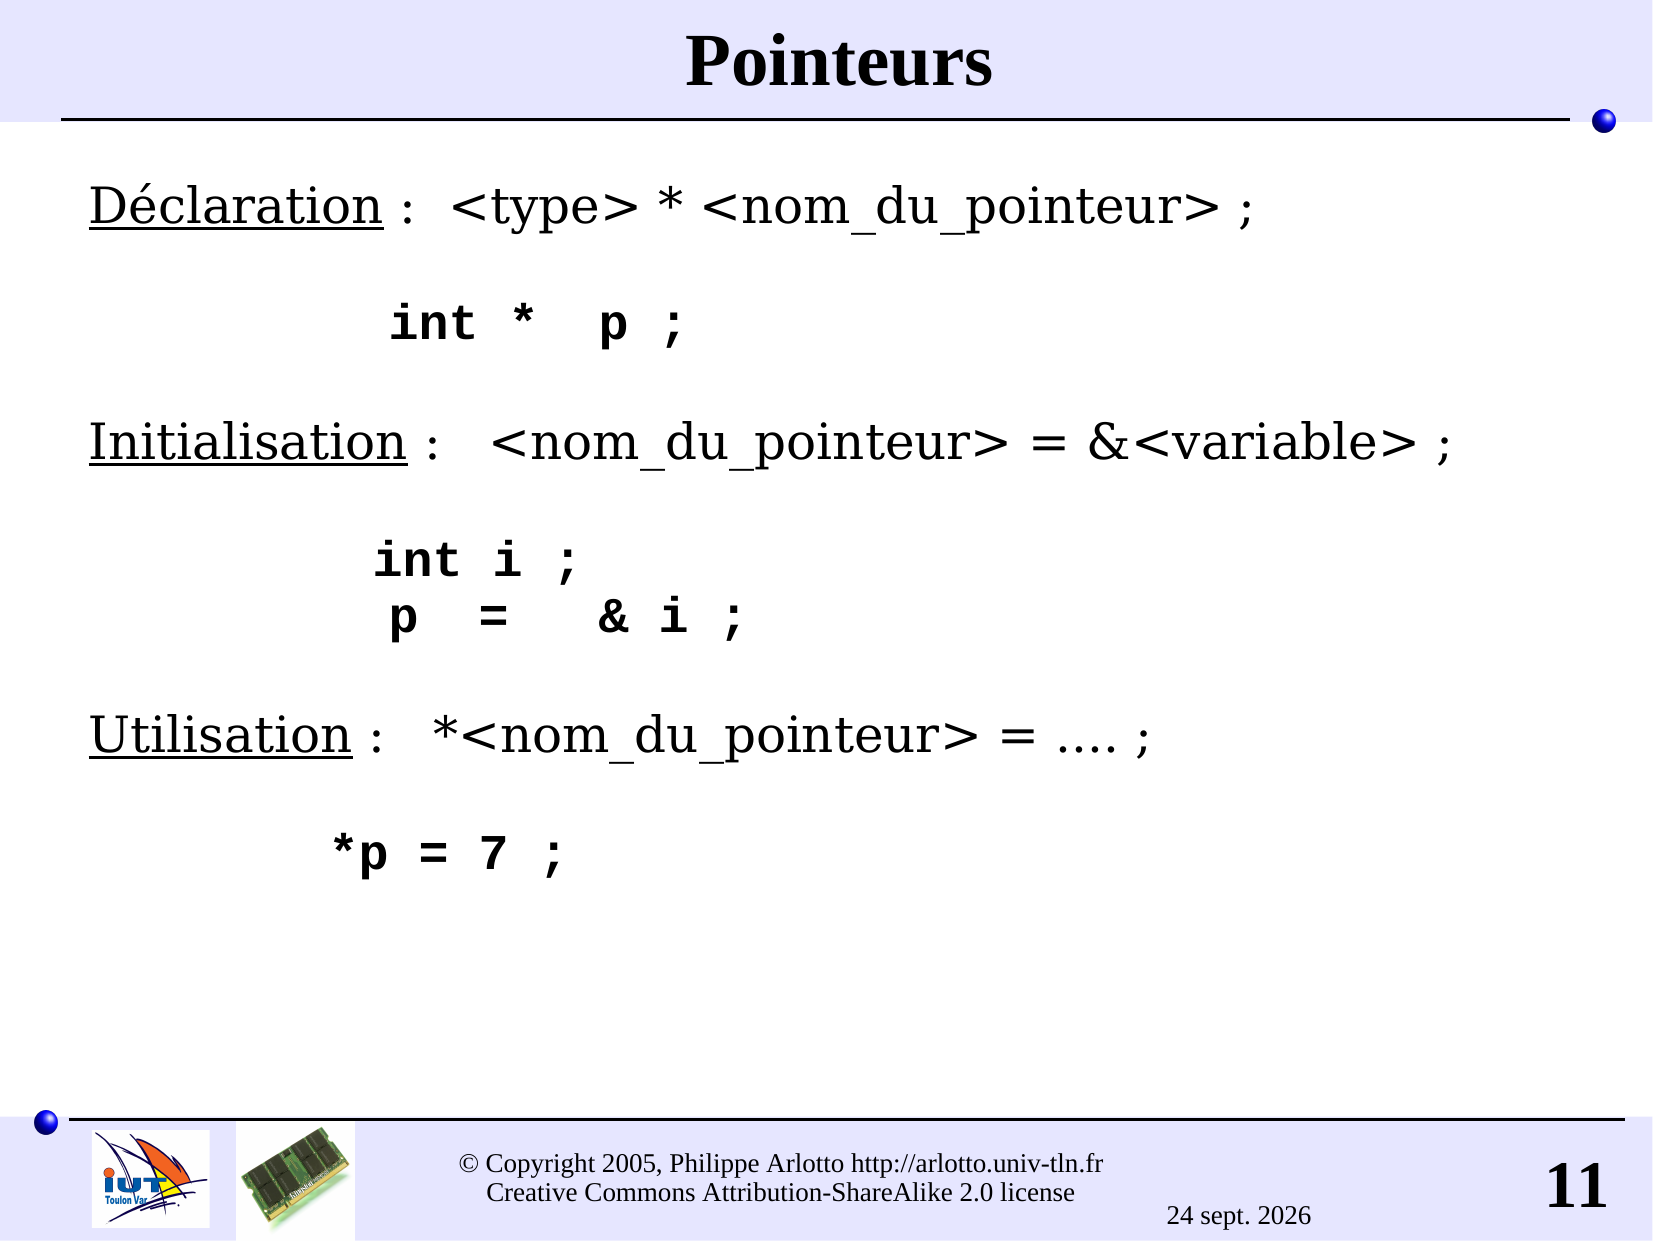

# Pointeurs
Déclaration : <type> * <nom_du_pointeur> ;
 				int * p ;
Initialisation : <nom_du_pointeur> = &<variable> ;
 int i ;
 p = & i ;
Utilisation : *<nom_du_pointeur> = .... ;
 *p = 7 ;